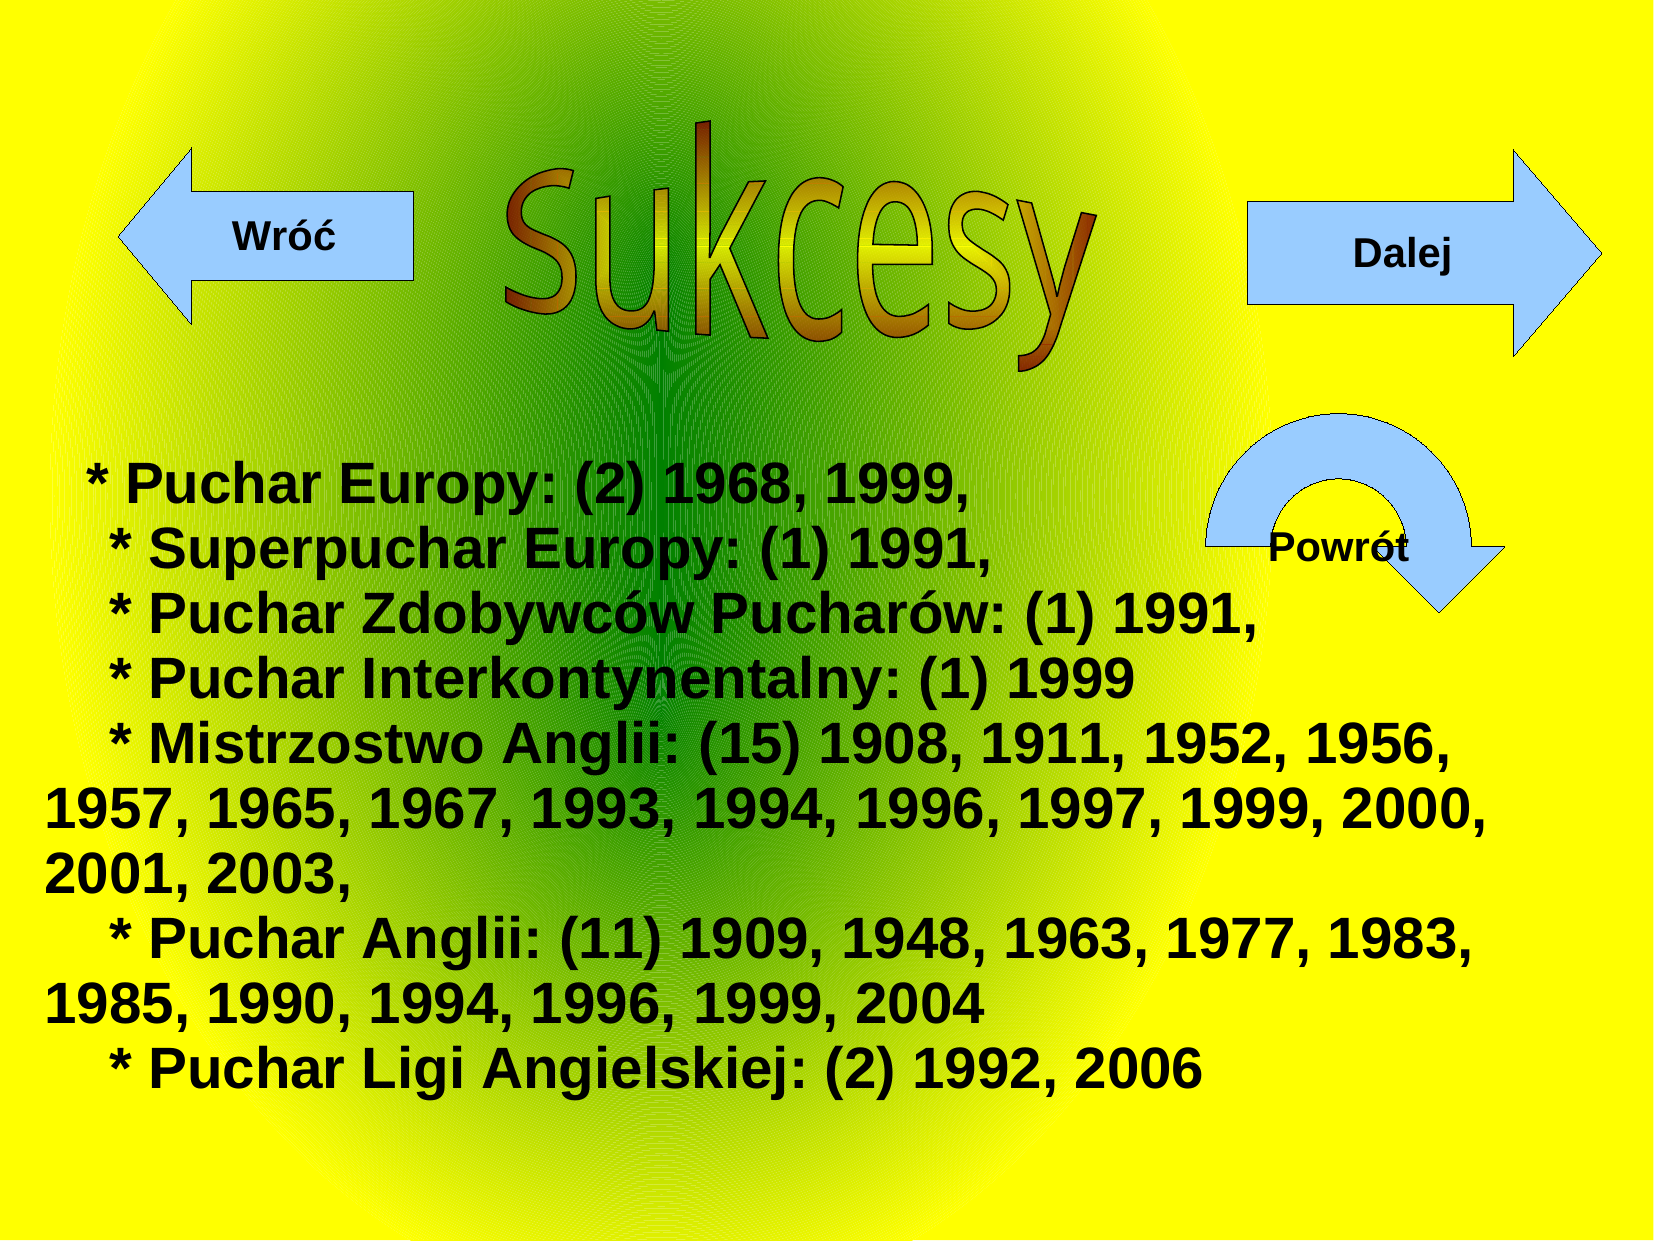

Sukcesy
Wróć
Dalej
Powrót
 * Puchar Europy: (2) 1968, 1999,
 * Superpuchar Europy: (1) 1991,
 * Puchar Zdobywców Pucharów: (1) 1991,
 * Puchar Interkontynentalny: (1) 1999
 * Mistrzostwo Anglii: (15) 1908, 1911, 1952, 1956, 1957, 1965, 1967, 1993, 1994, 1996, 1997, 1999, 2000, 2001, 2003,
 * Puchar Anglii: (11) 1909, 1948, 1963, 1977, 1983, 1985, 1990, 1994, 1996, 1999, 2004
 * Puchar Ligi Angielskiej: (2) 1992, 2006